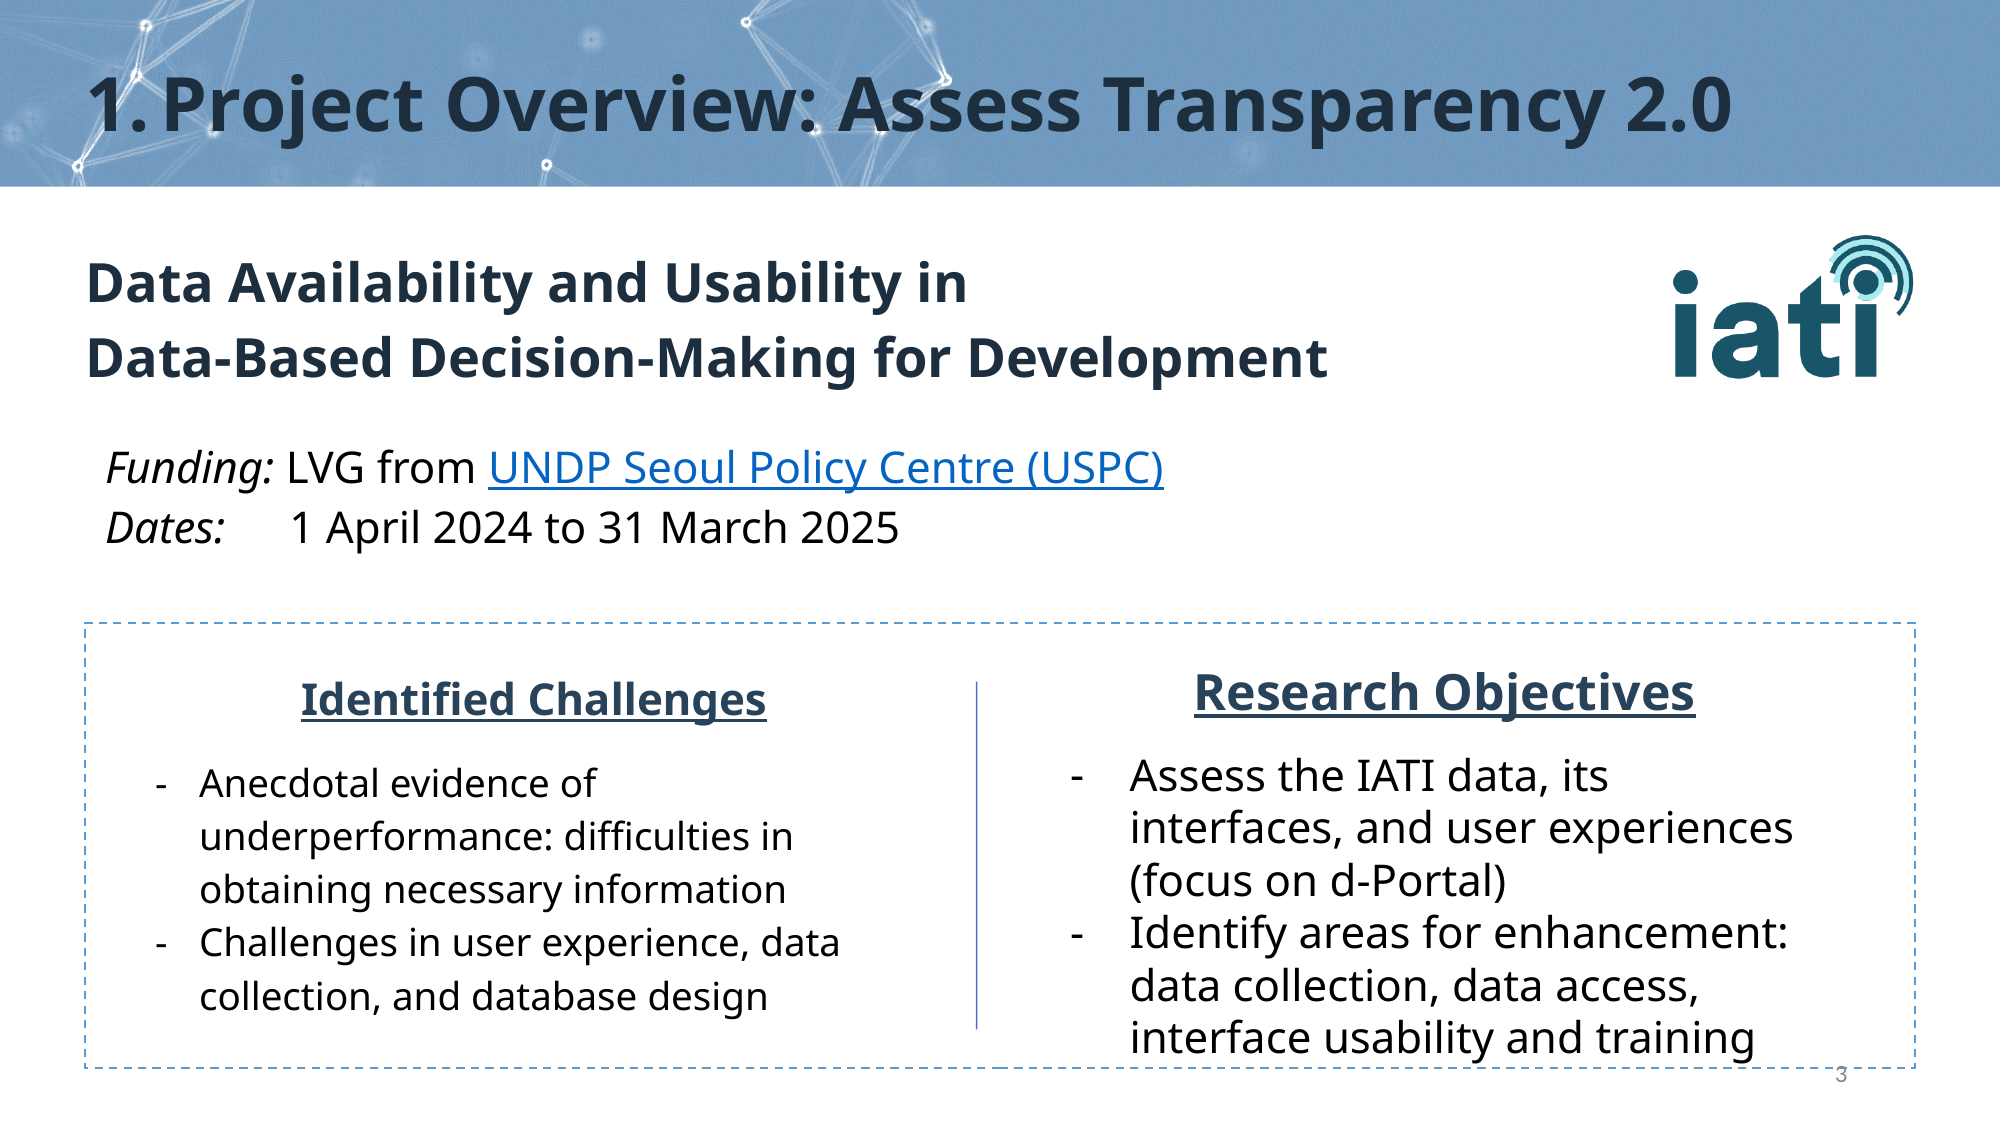

Project Overview: Assess Transparency 2.0
Data Availability and Usability in
Data-Based Decision-Making for Development
Funding: LVG from UNDP Seoul Policy Centre (USPC)
Dates:	 1 April 2024 to 31 March 2025
Research Objectives
Assess the IATI data, its interfaces, and user experiences (focus on d-Portal)
Identify areas for enhancement: data collection, data access, interface usability and training
Identified Challenges
Anecdotal evidence of underperformance: difficulties in obtaining necessary information
Challenges in user experience, data collection, and database design
3